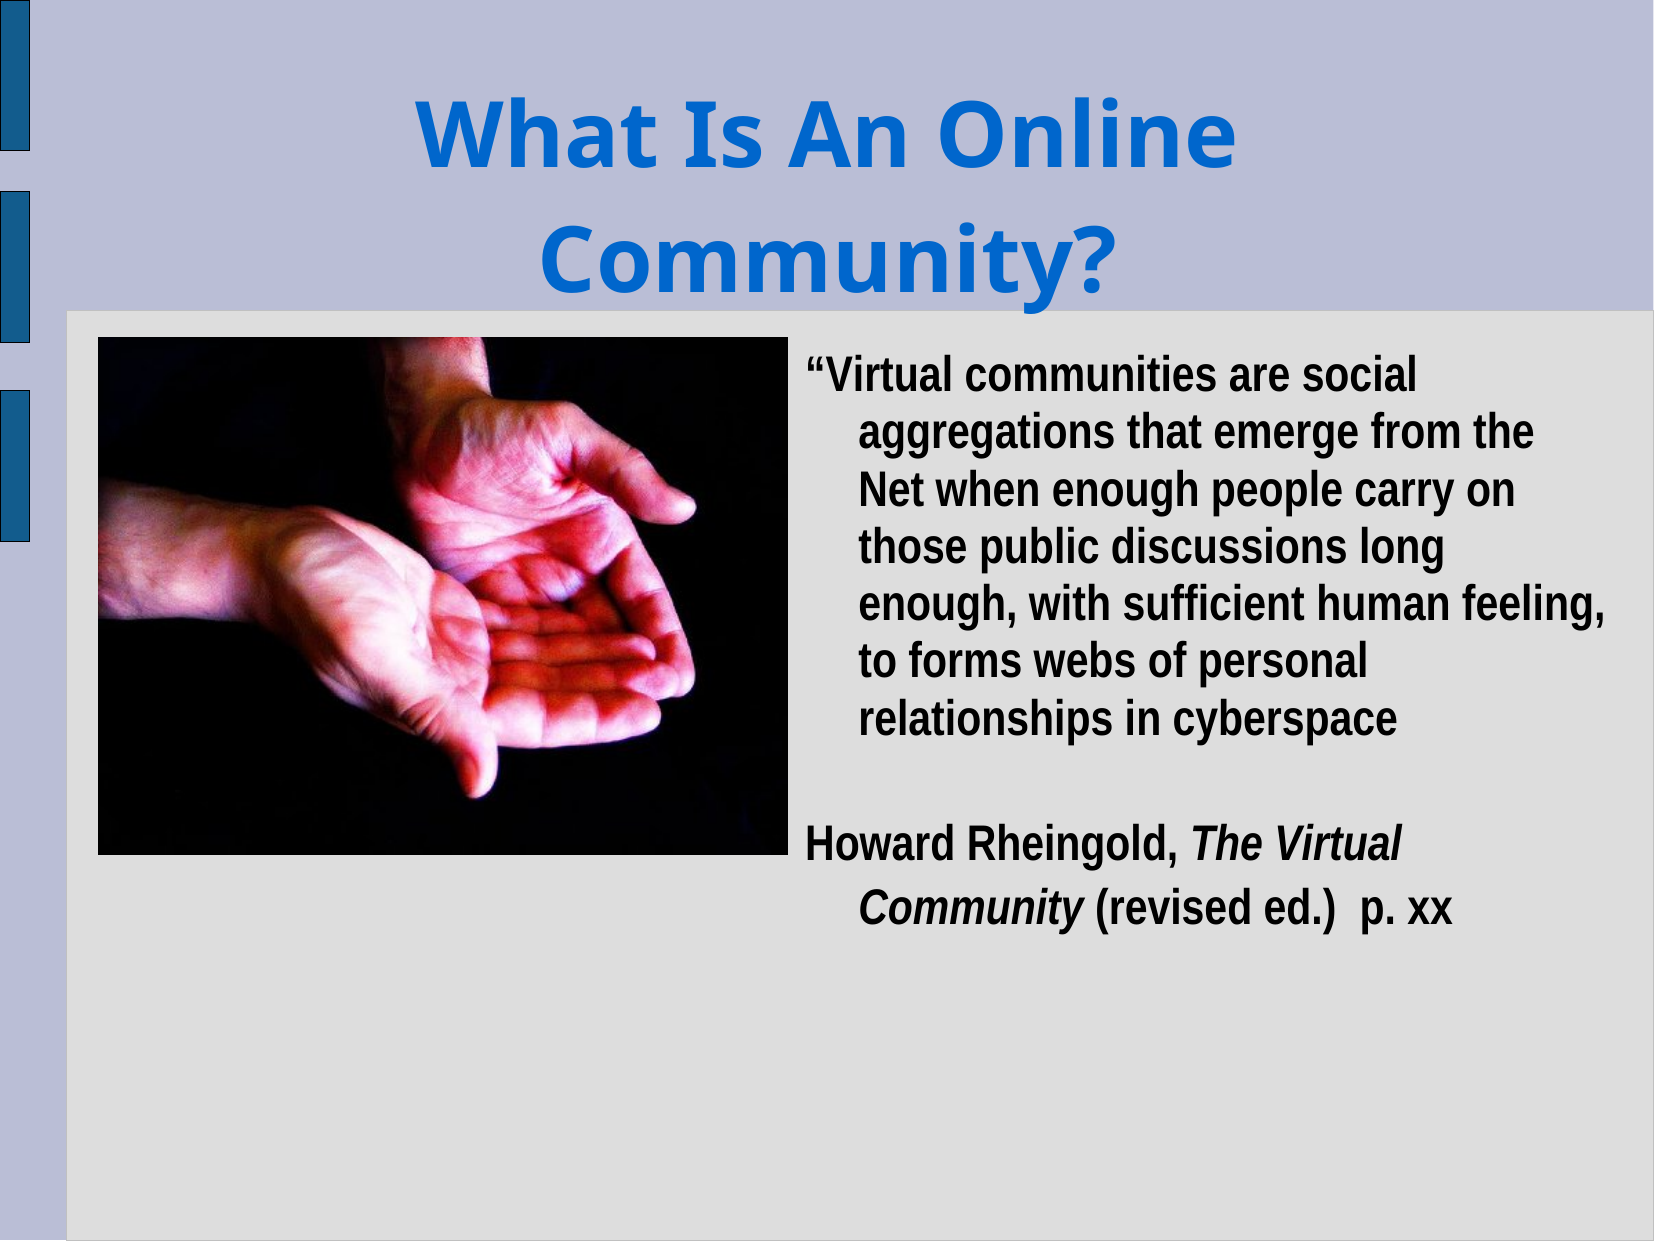

# What Is An Online Community?
“Virtual communities are social aggregations that emerge from the Net when enough people carry on those public discussions long enough, with sufficient human feeling, to forms webs of personal relationships in cyberspace
Howard Rheingold, The Virtual Community (revised ed.) p. xx